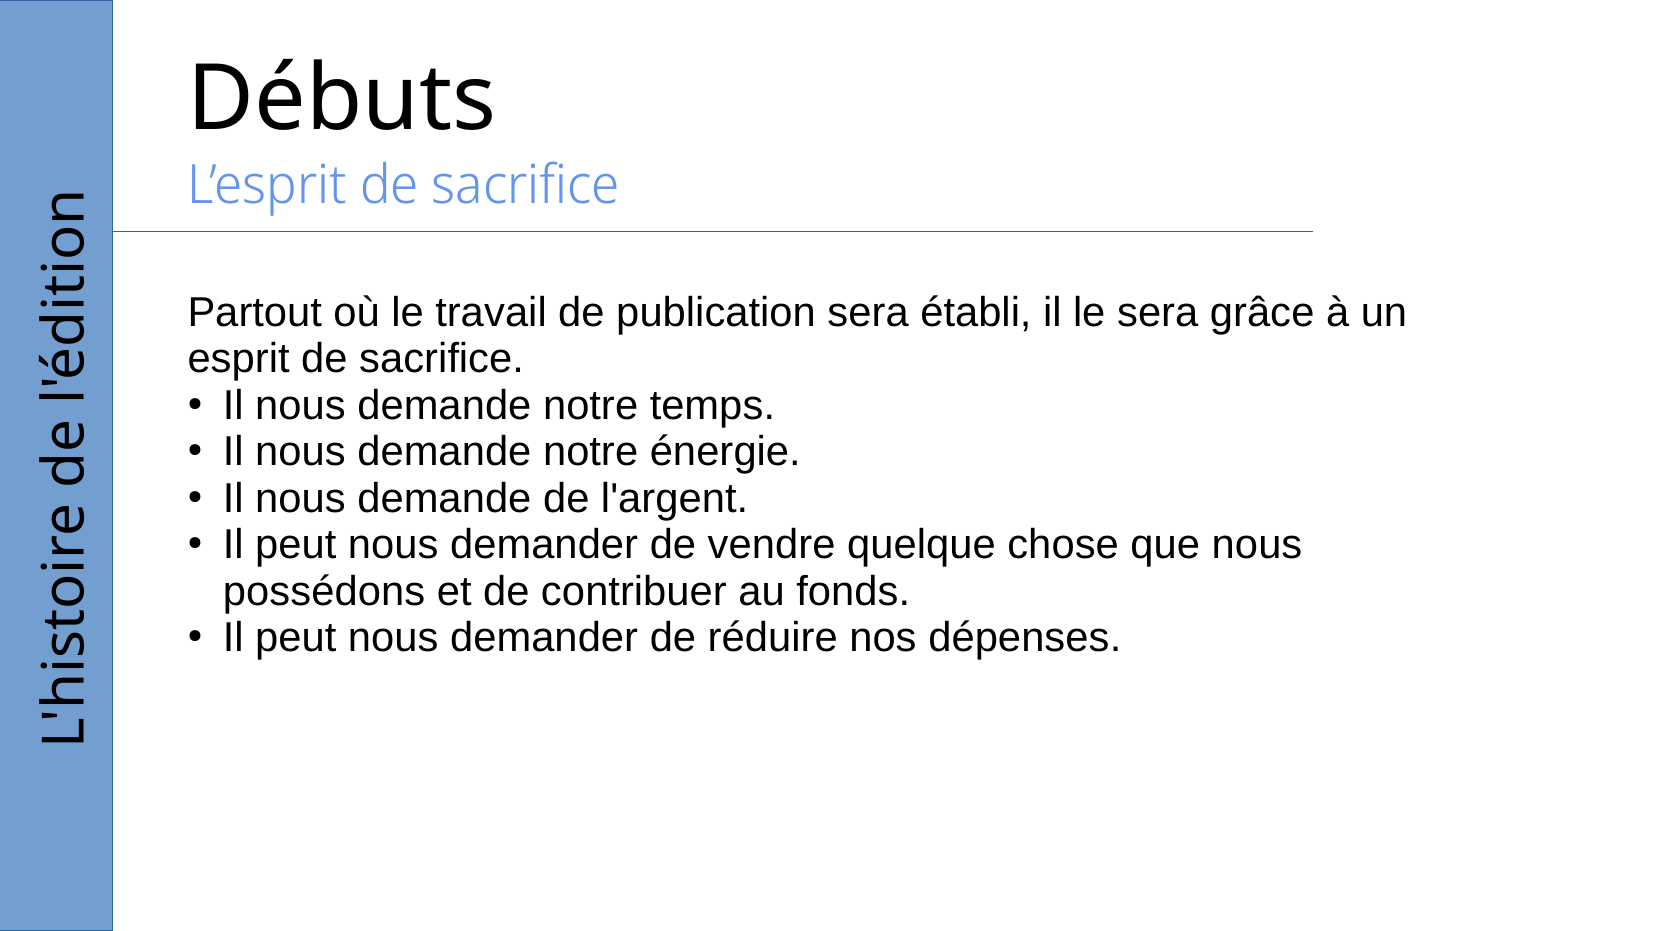

Débuts
L’esprit de sacrifice
# Partout où le travail de publication sera établi, il le sera grâce à un esprit de sacrifice.
Il nous demande notre temps.
Il nous demande notre énergie.
Il nous demande de l'argent.
Il peut nous demander de vendre quelque chose que nous possédons et de contribuer au fonds.
Il peut nous demander de réduire nos dépenses.
L'histoire de l'édition